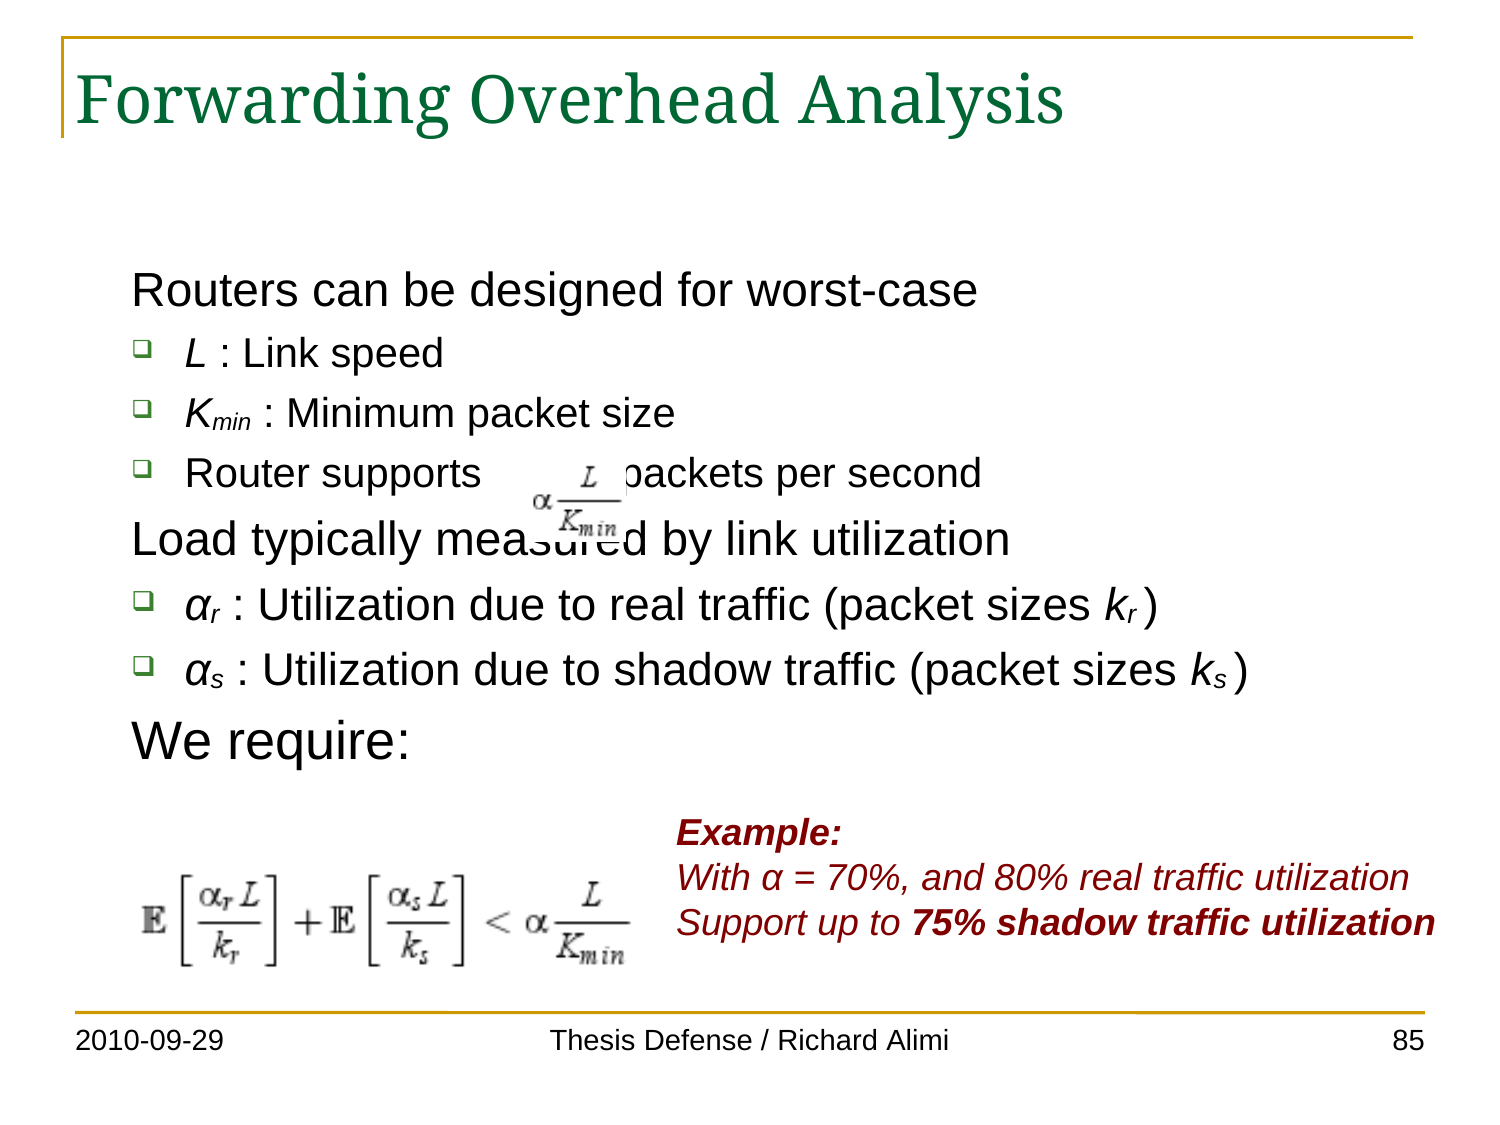

Forwarding Overhead Analysis
# Routers can be designed for worst-case
L : Link speed
Kmin : Minimum packet size
Router supports packets per second
Load typically measured by link utilization
αr : Utilization due to real traffic (packet sizes kr )
αs : Utilization due to shadow traffic (packet sizes ks )
We require:
Example:
With α = 70%, and 80% real traffic utilization
Support up to 75% shadow traffic utilization
2010-09-29
Thesis Defense / Richard Alimi
85